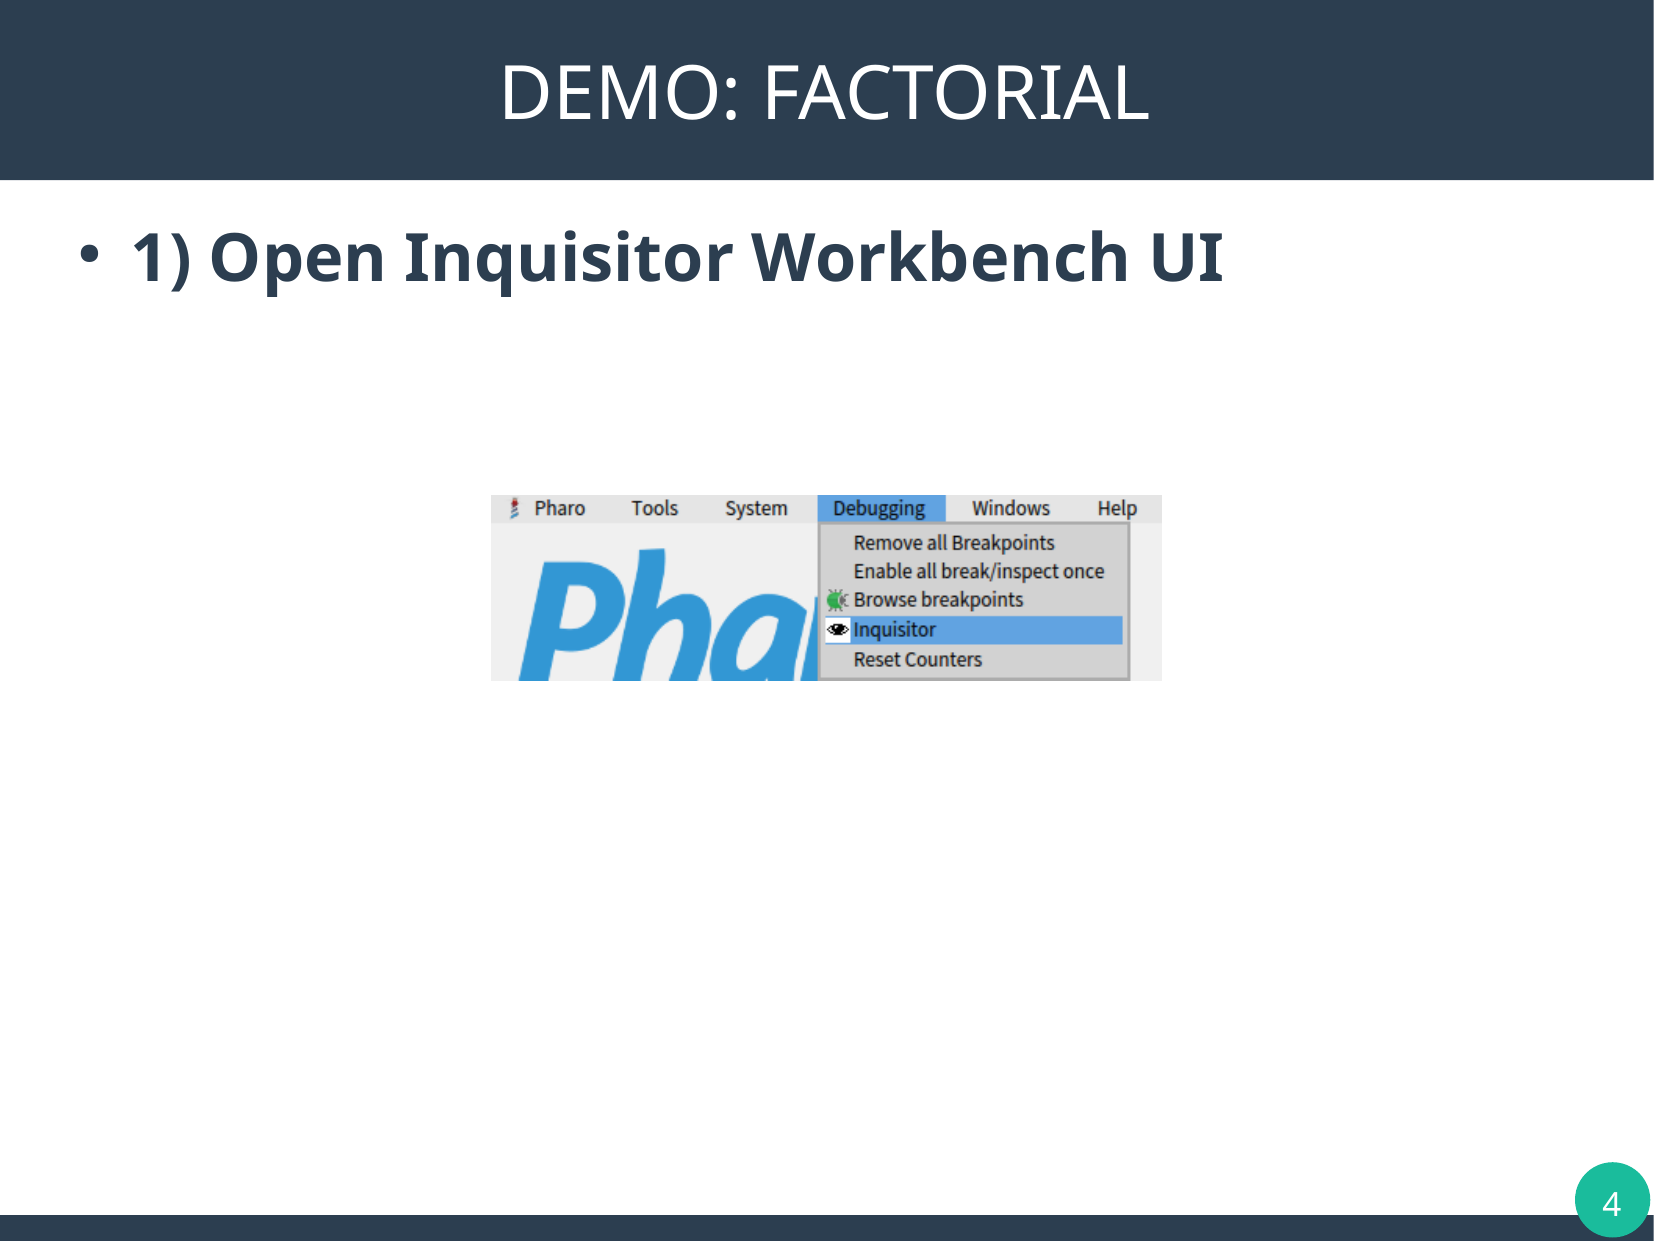

# Demo: Factorial
1) Open Inquisitor Workbench UI